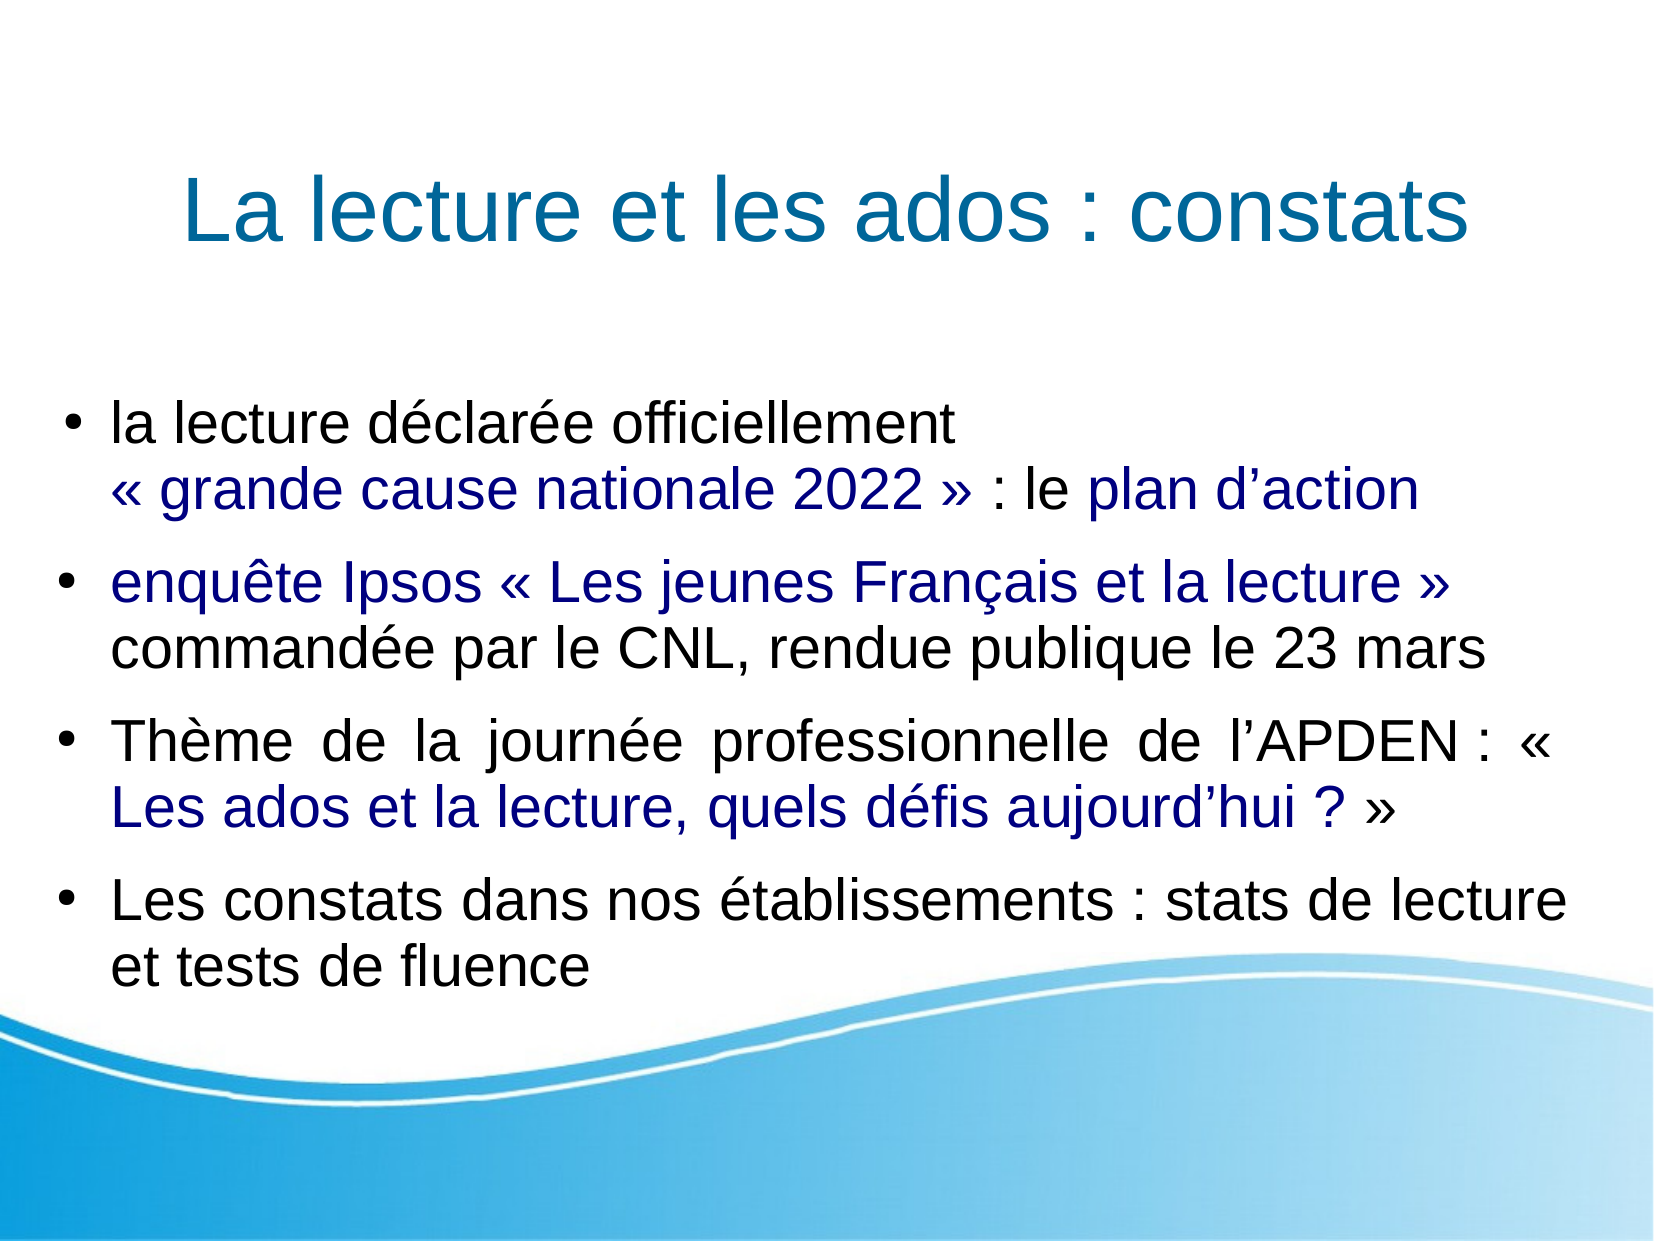

# La lecture et les ados : constats
la lecture déclarée officiellement« grande cause nationale 2022 » : le plan d’action
enquête Ipsos « Les jeunes Français et la lecture »commandée par le CNL, rendue publique le 23 mars
Thème de la journée professionnelle de l’APDEN : « Les ados et la lecture, quels défis aujourd’hui ? »
Les constats dans nos établissements : stats de lecture et tests de fluence